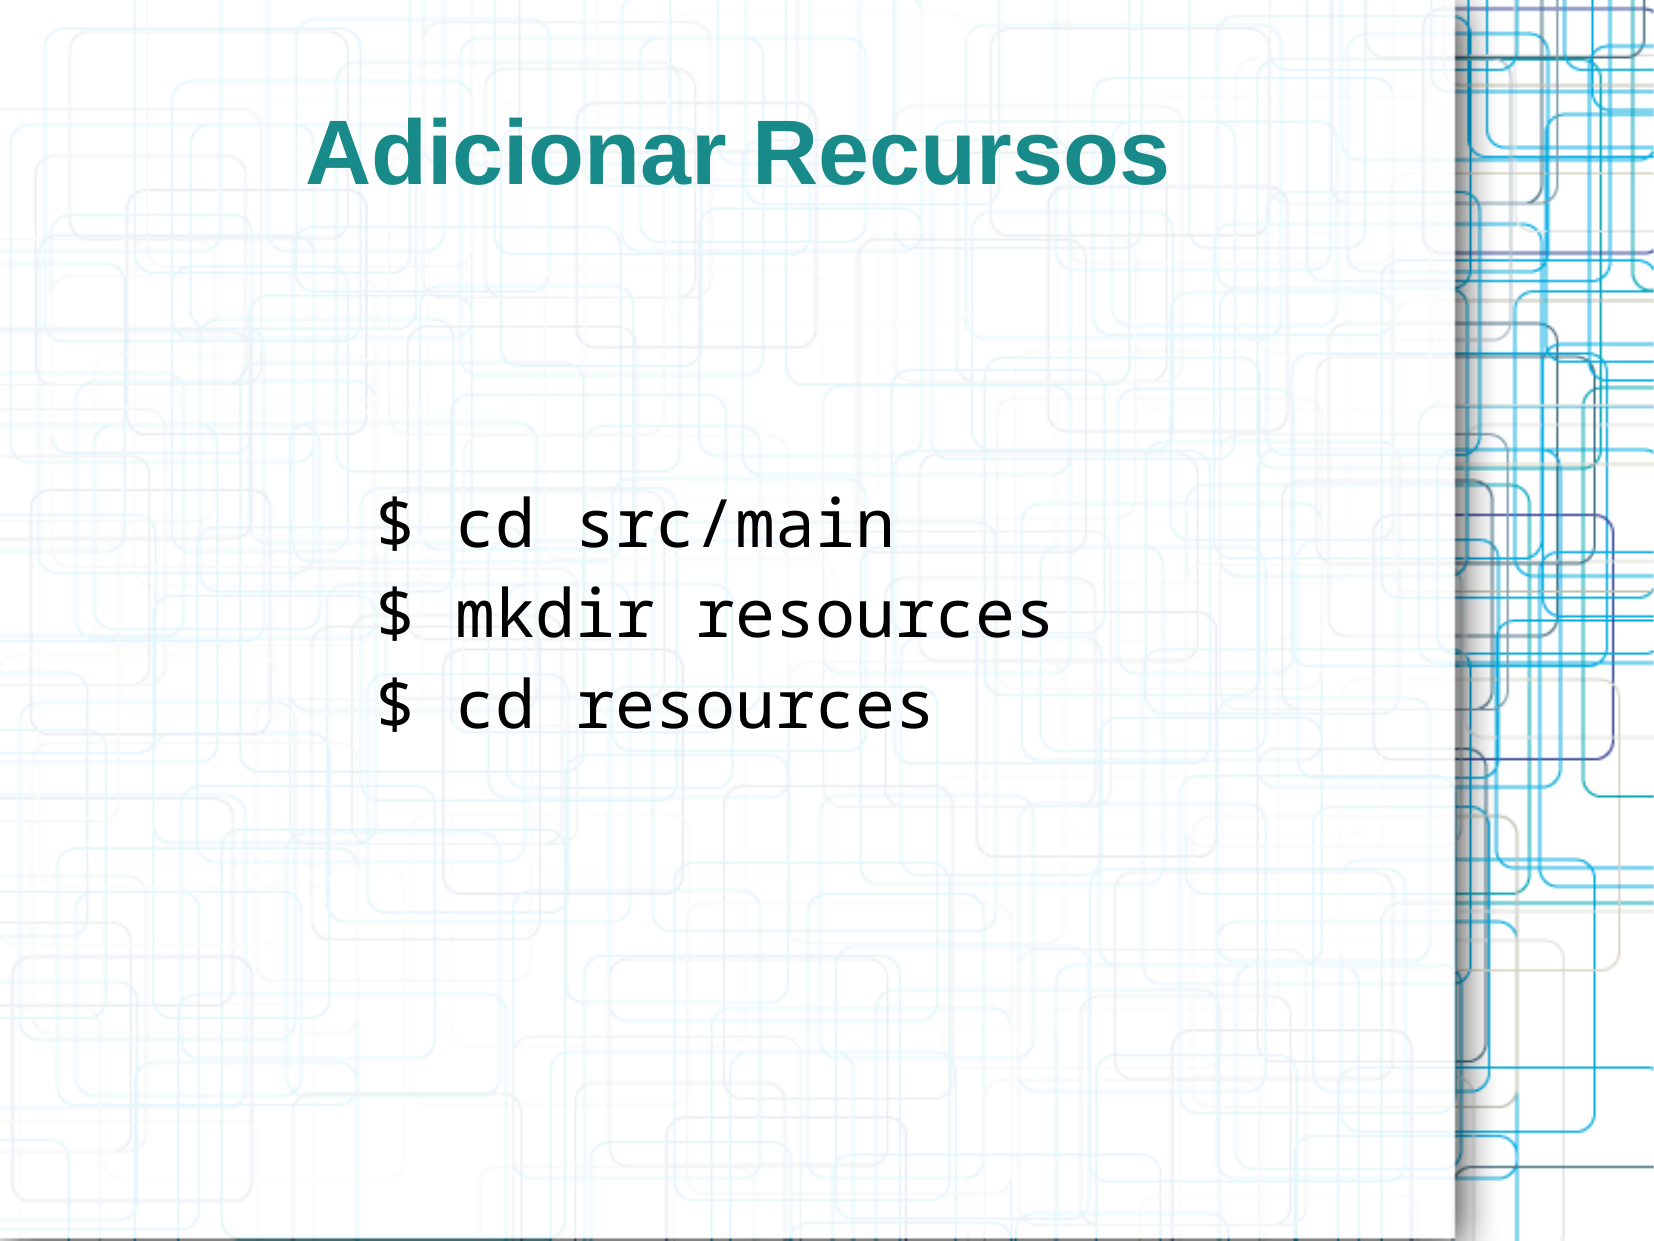

# Adicionar Recursos
$ cd src/main
$ mkdir resources
$ cd resources